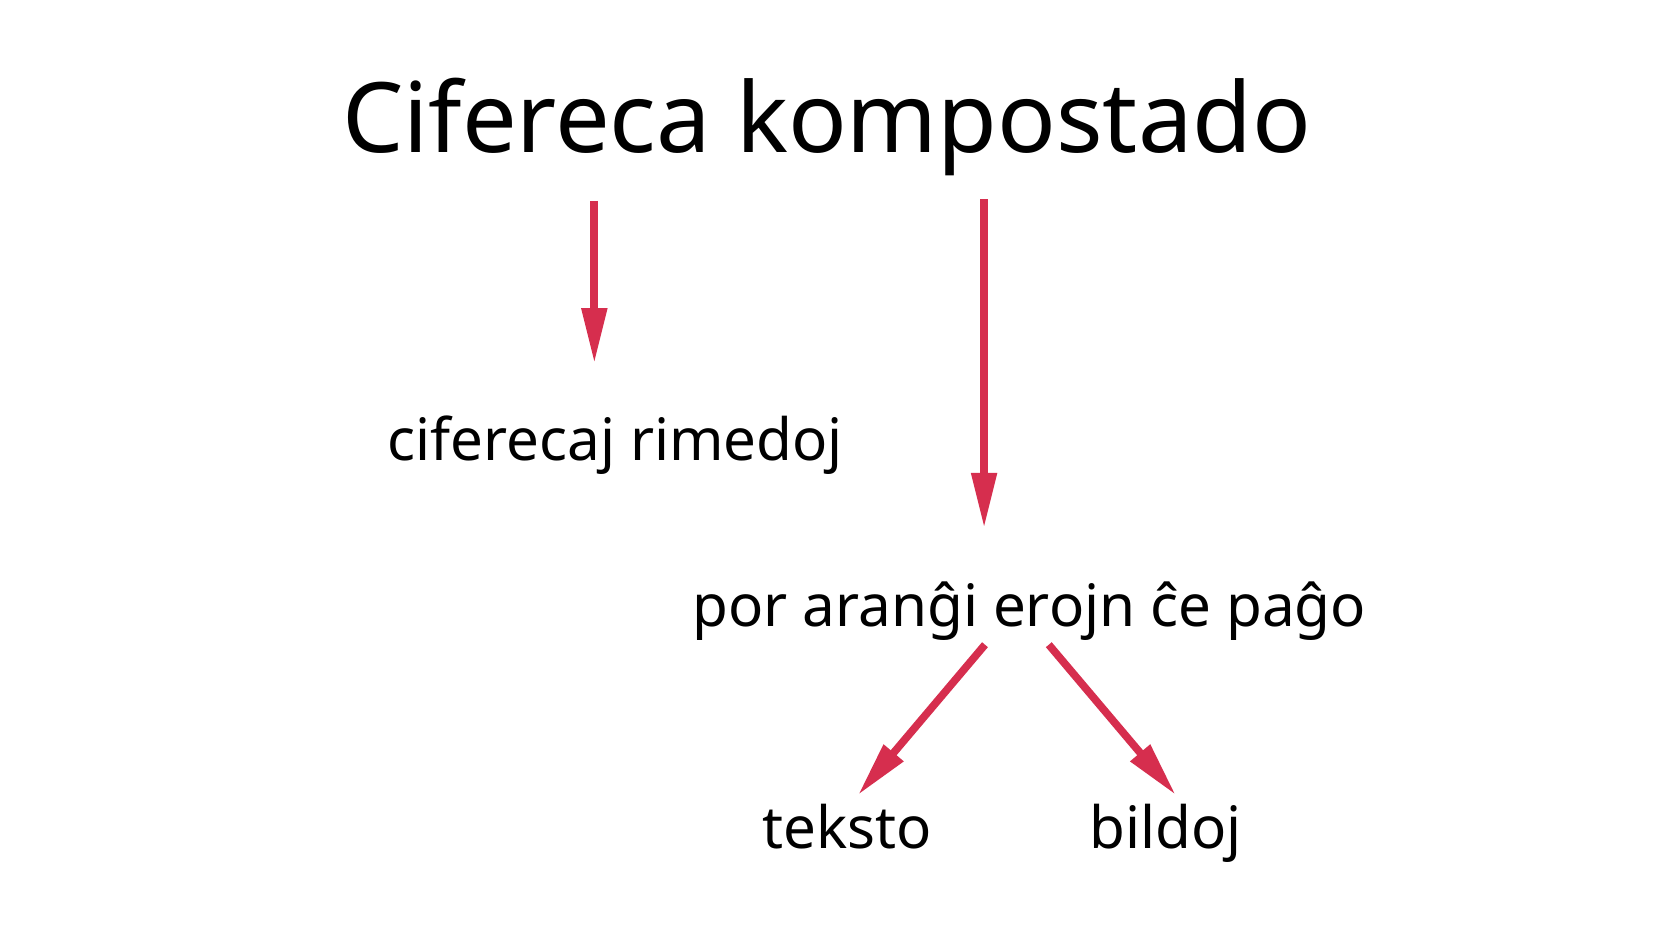

# Cifereca kompostado
ciferecaj rimedoj
por aranĝi erojn ĉe paĝo
teksto
bildoj